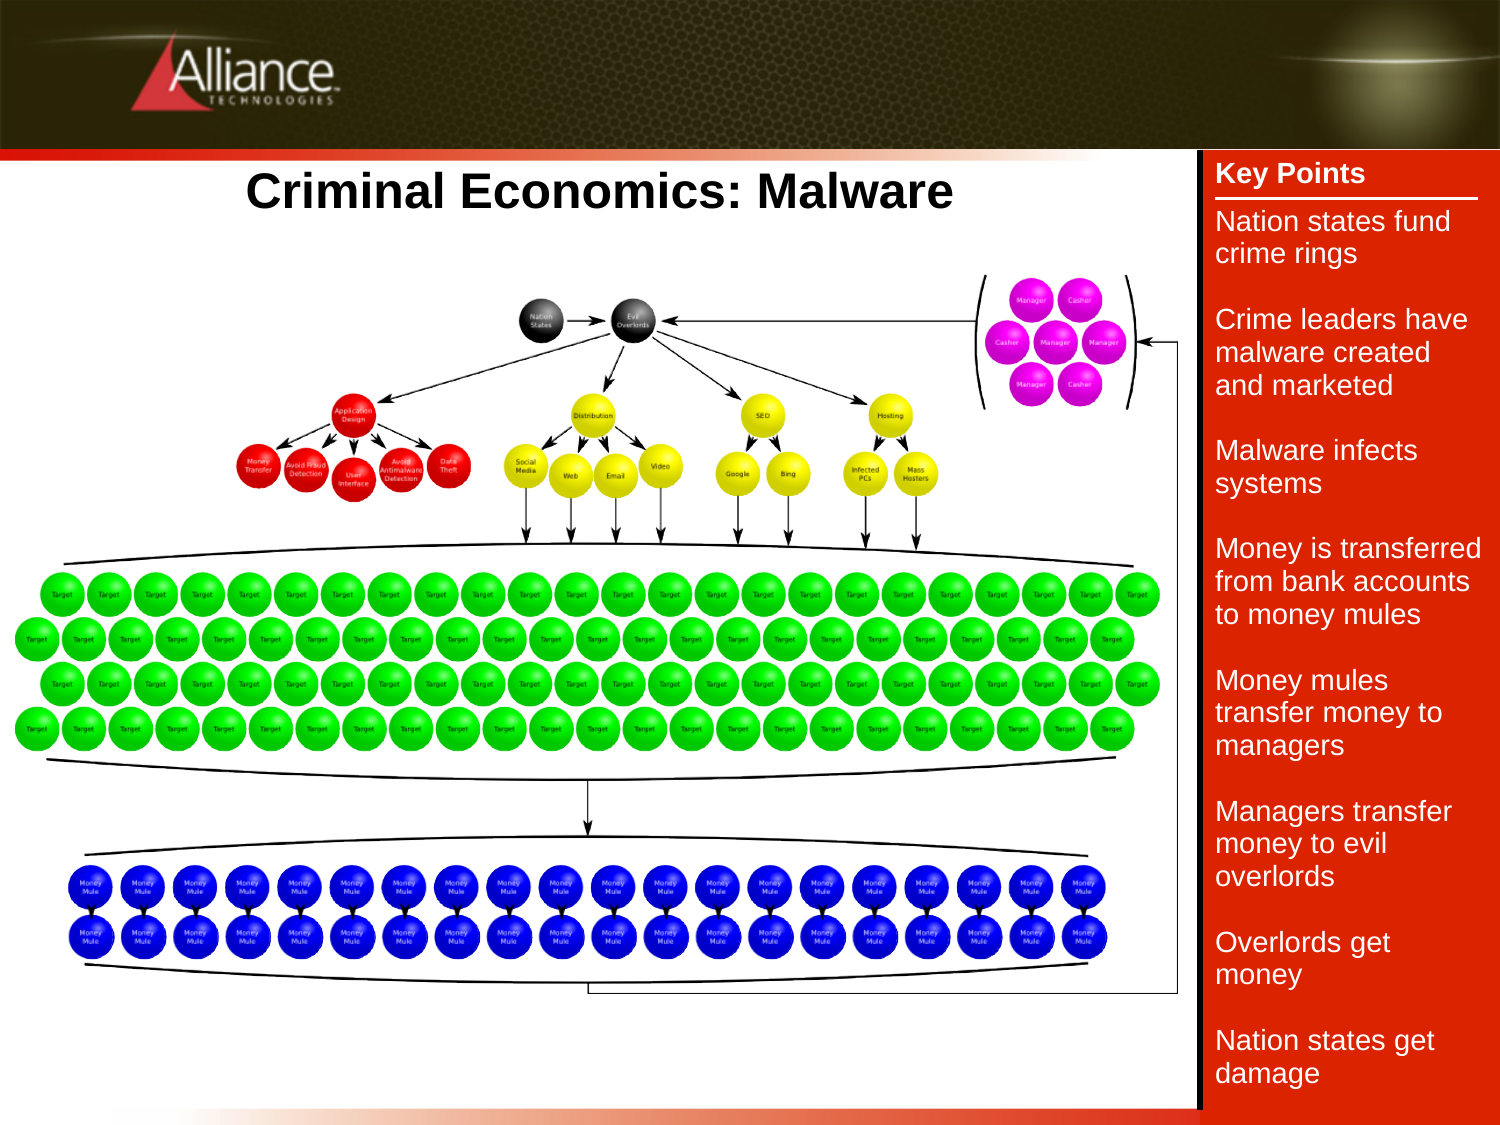

Key Points
Criminal Economics: Malware
Nation states fund crime rings
Crime leaders have malware created and marketed
Malware infects systems
Money is transferred from bank accounts to money mules
Money mules transfer money to managers
Managers transfer money to evil overlords
Overlords get money
Nation states get damage